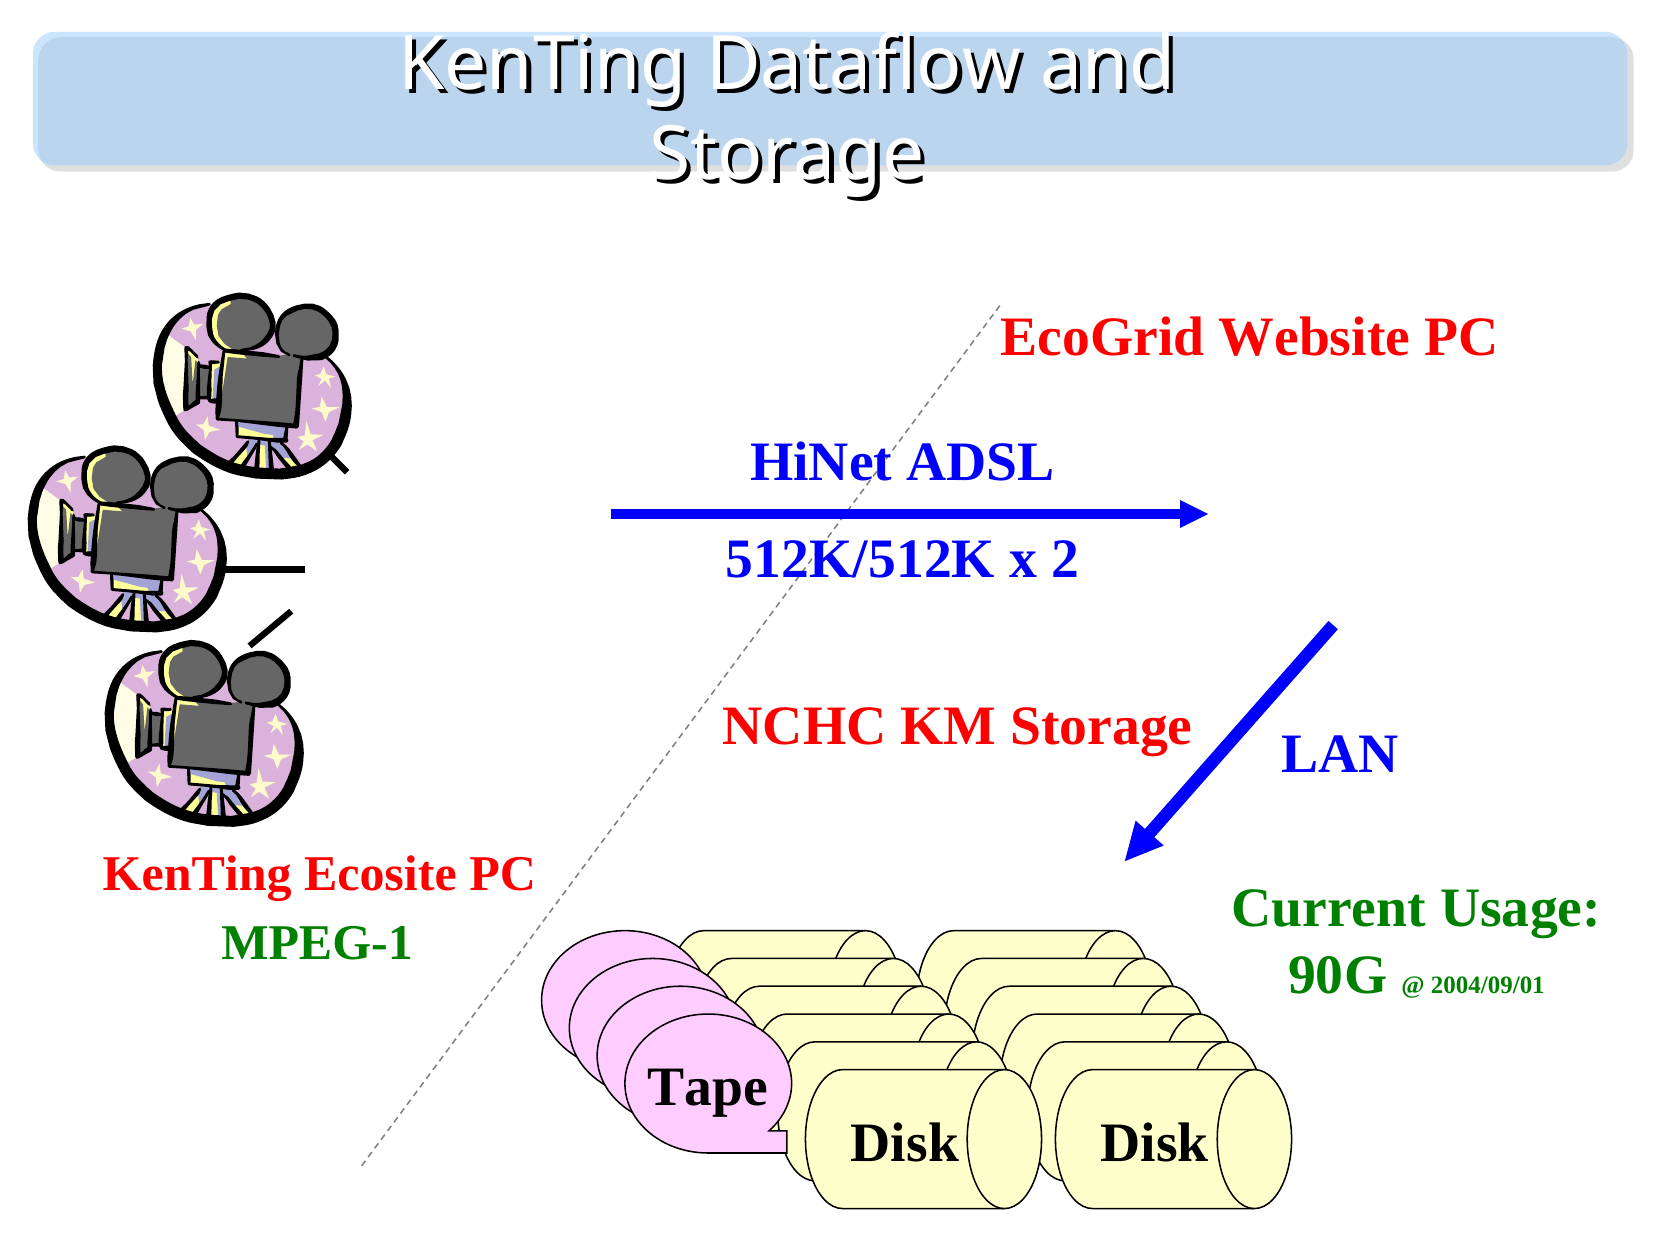

KenTing Dataflow and Storage
EcoGrid Website PC
HiNet ADSL
512K/512K x 2
NCHC KM Storage
LAN
KenTing Ecosite PC
MPEG-1
Current Usage:
90G @ 2004/09/01
Tape
Disk
Disk